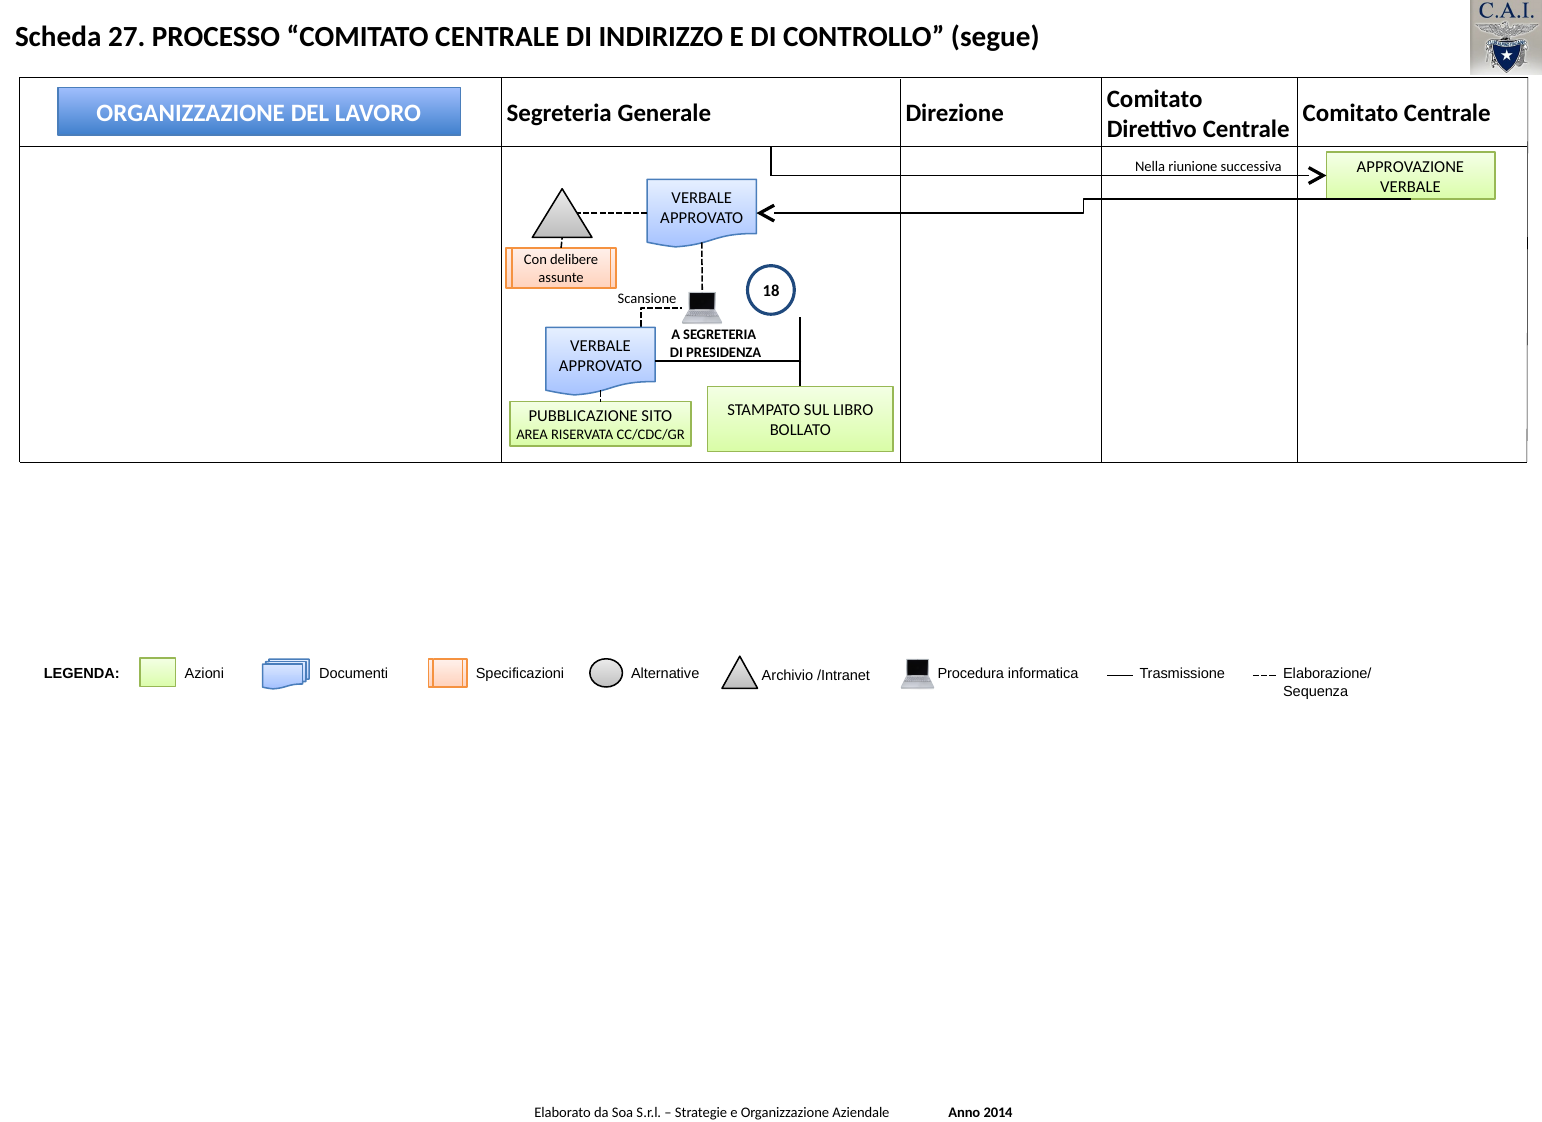

Scheda 27. PROCESSO “COMITATO CENTRALE DI INDIRIZZO E DI CONTROLLO” (segue)
Comitato Centrale
Segreteria Generale
Direzione
Comitato Direttivo Centrale
ORGANIZZAZIONE DEL LAVORO
Nella riunione successiva
APPROVAZIONE VERBALE
VERBALE APPROVATO
Con delibere assunte
18
Scansione
A SEGRETERIA
DI PRESIDENZA
VERBALE APPROVATO
STAMPATO SUL LIBRO BOLLATO
PUBBLICAZIONE SITO
AREA RISERVATA CC/CDC/GR
LEGENDA:
Azioni
Elaborazione/Sequenza
Documenti
Procedura informatica
Trasmissione
Specificazioni
Alternative
Archivio /Intranet
Elaborato da Soa S.r.l. – Strategie e Organizzazione Aziendale Anno 2014